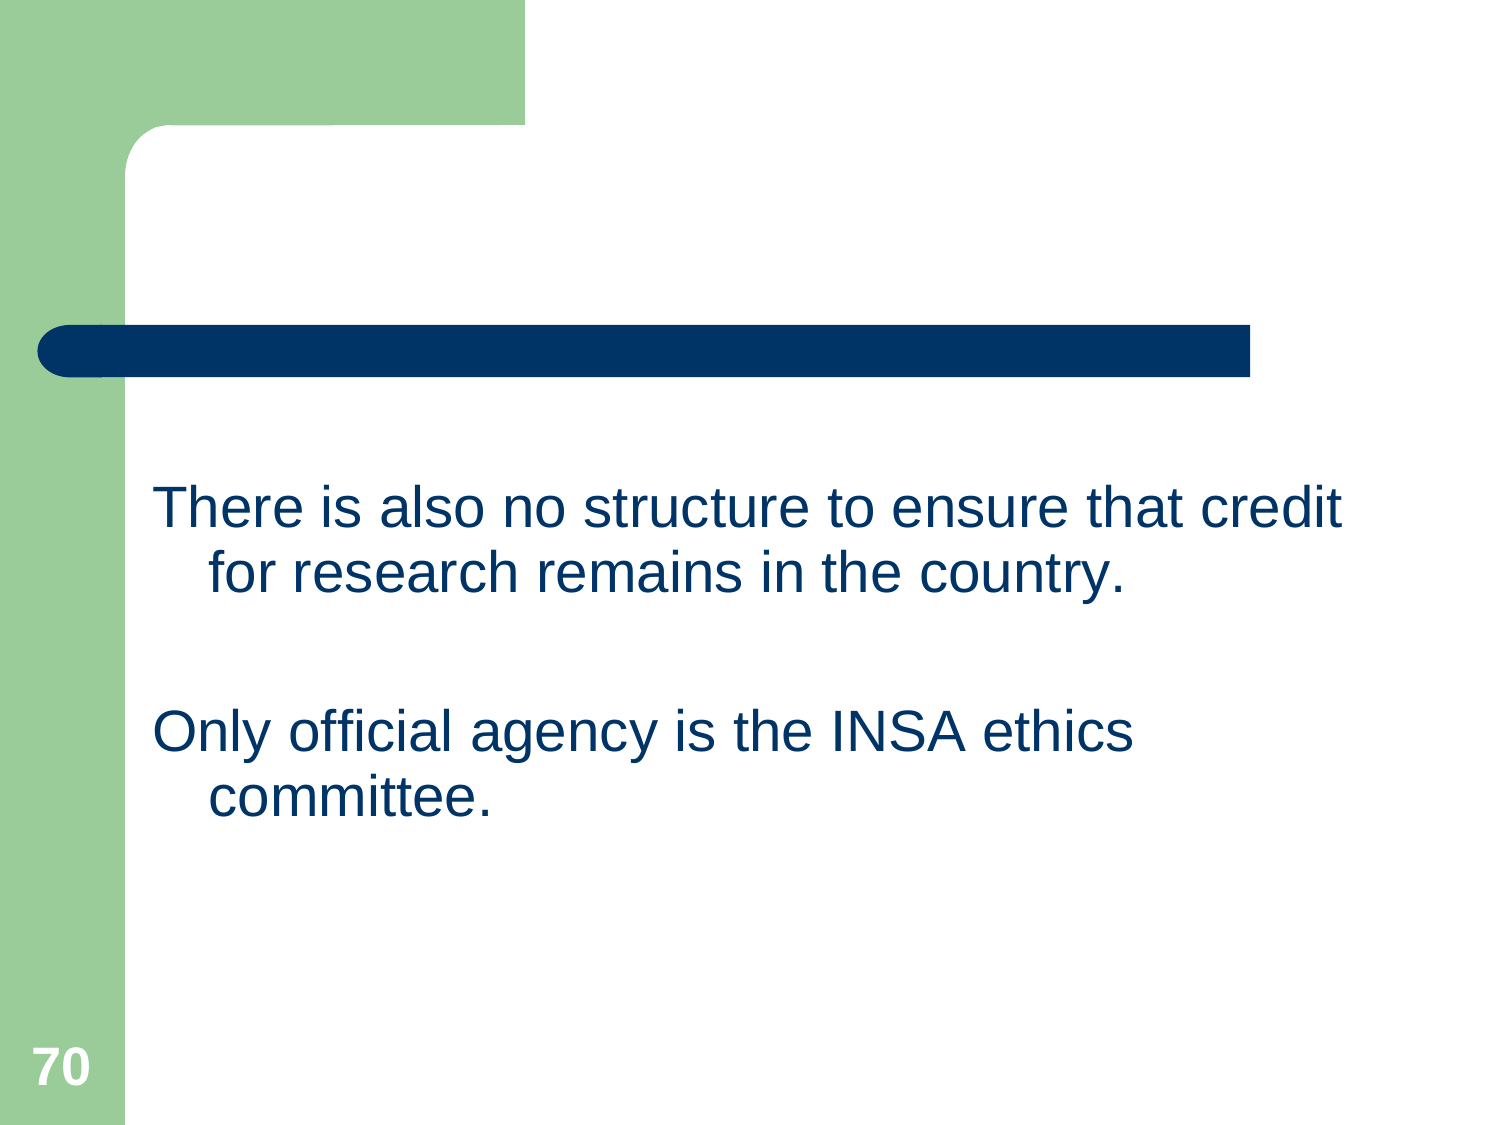

# There is also no structure to ensure that credit for research remains in the country.
Only official agency is the INSA ethics committee.
70